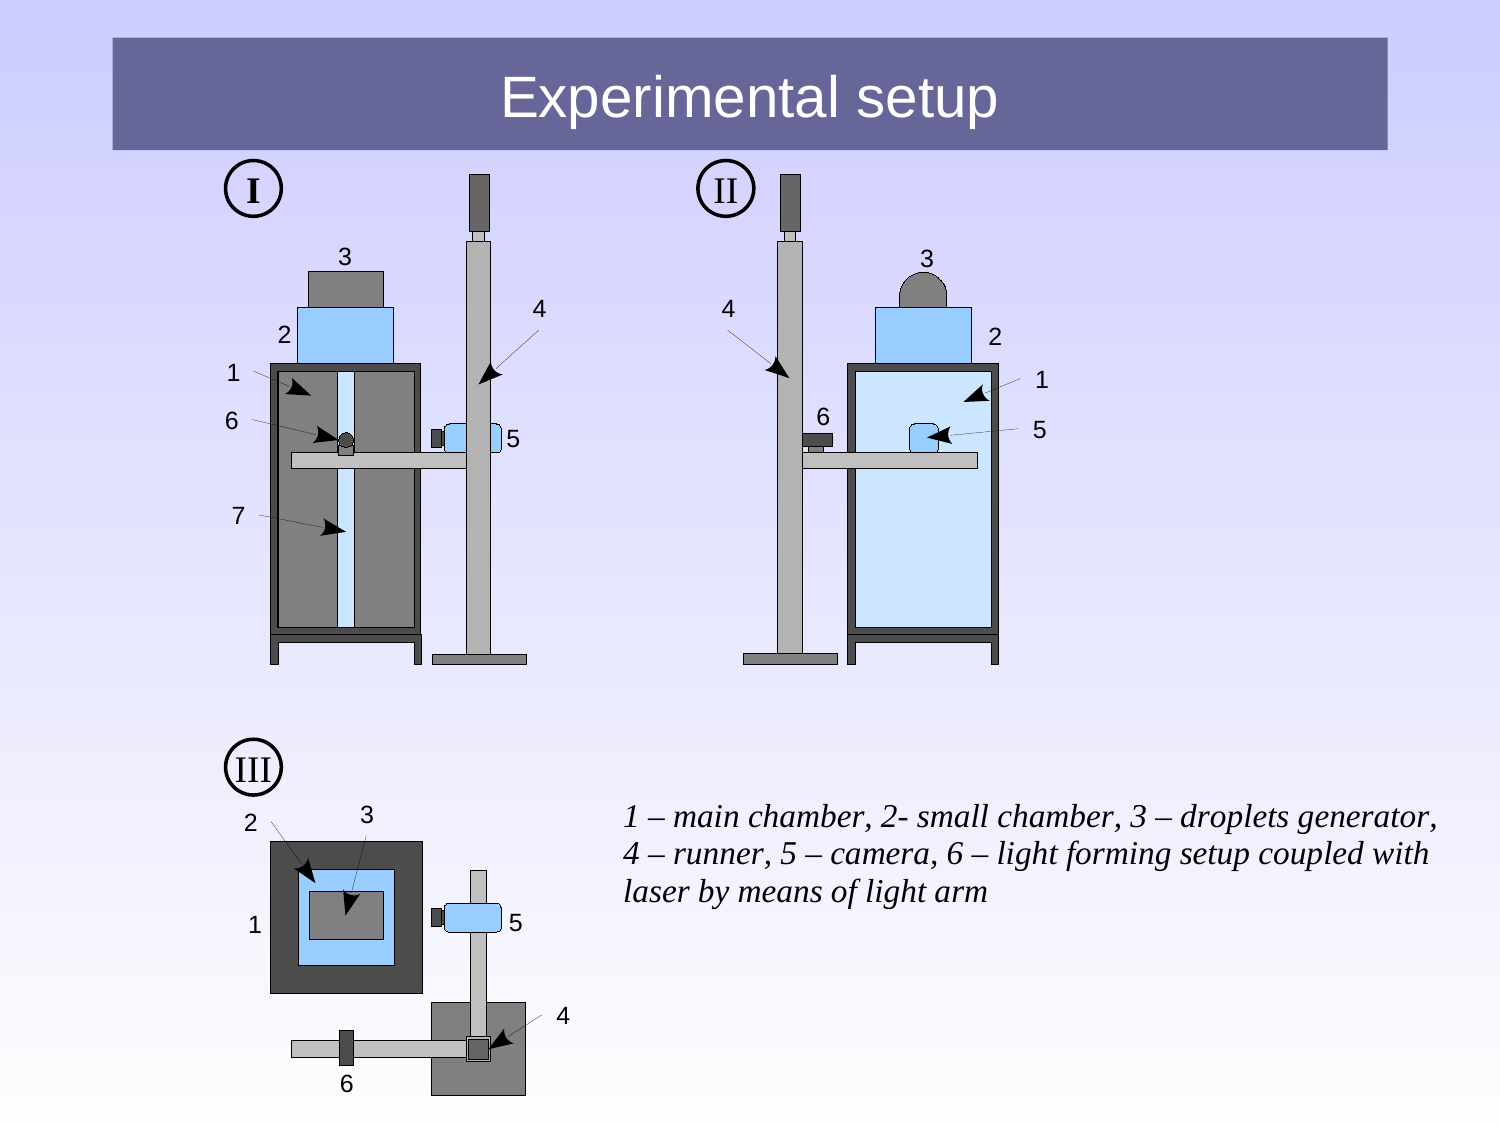

Experimental setup
I
II
3
3
4
4
2
2
1
1
6
6
5
5
7
III
3
2
5
1
4
6
1 – main chamber, 2- small chamber, 3 – droplets generator, 4 – runner, 5 – camera, 6 – light forming setup coupled with laser by means of light arm